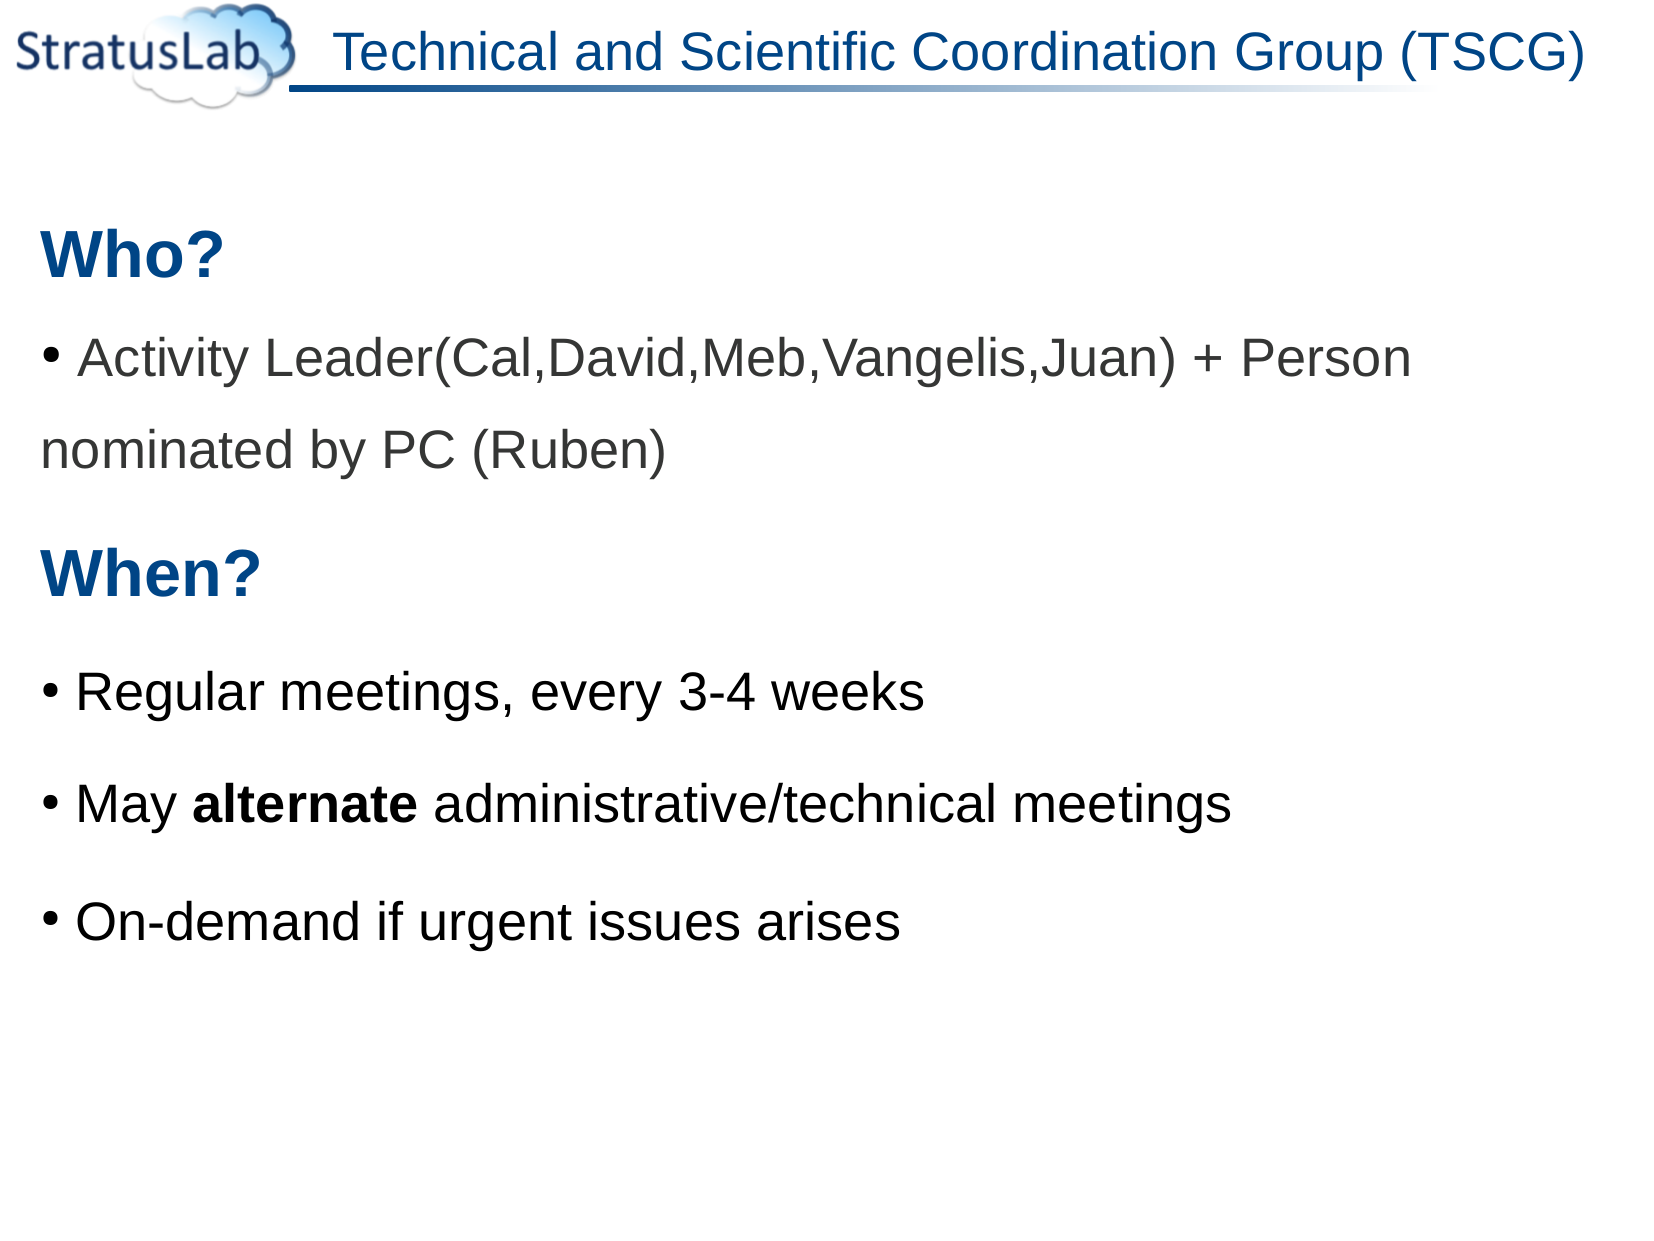

Technical and Scientific Coordination Group (TSCG)
Who?
 Activity Leader(Cal,David,Meb,Vangelis,Juan) + Person nominated by PC (Ruben)
When?
 Regular meetings, every 3-4 weeks
 May alternate administrative/technical meetings
 On-demand if urgent issues arises